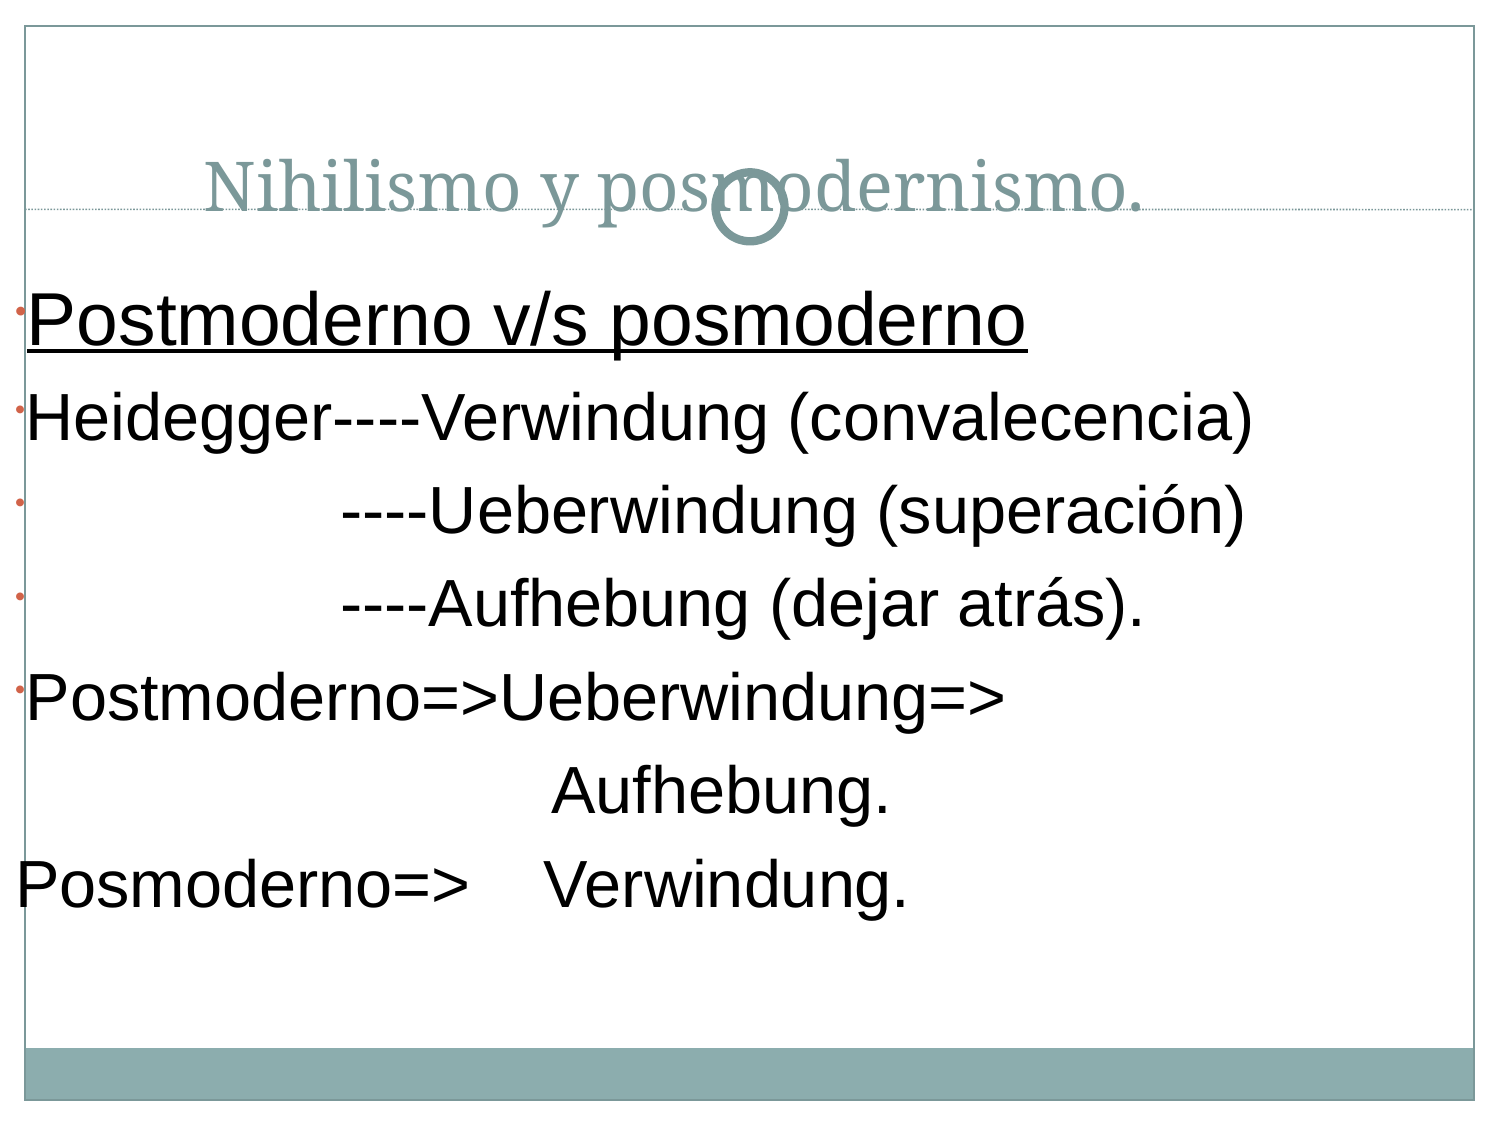

# Nihilismo y posmodernismo.
Postmoderno v/s posmoderno
Heidegger----Verwindung (convalecencia)
 ----Ueberwindung (superación)
 ----Aufhebung (dejar atrás).
Postmoderno=>Ueberwindung=>
 Aufhebung.
Posmoderno=> Verwindung.